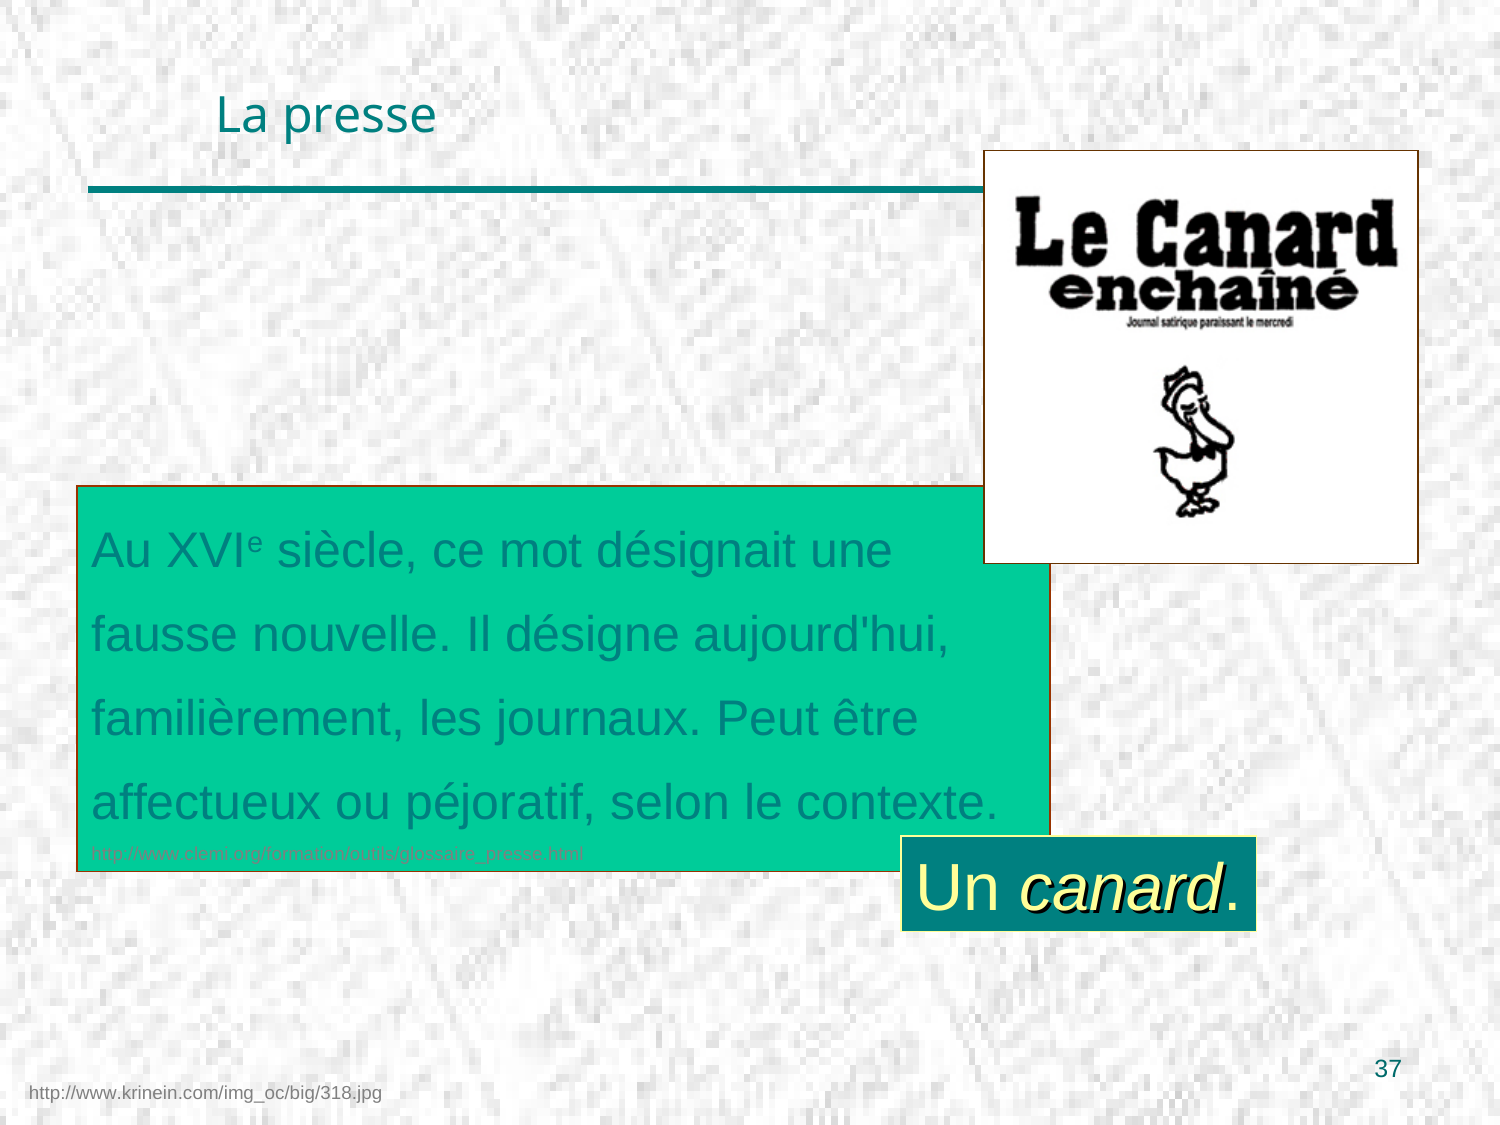

La presse
Au XVIe siècle, ce mot désignait une fausse nouvelle. Il désigne aujourd'hui, familièrement, les journaux. Peut être affectueux ou péjoratif, selon le contexte.
http://www.clemi.org/formation/outils/glossaire_presse.html
Un canard.
37
http://www.krinein.com/img_oc/big/318.jpg